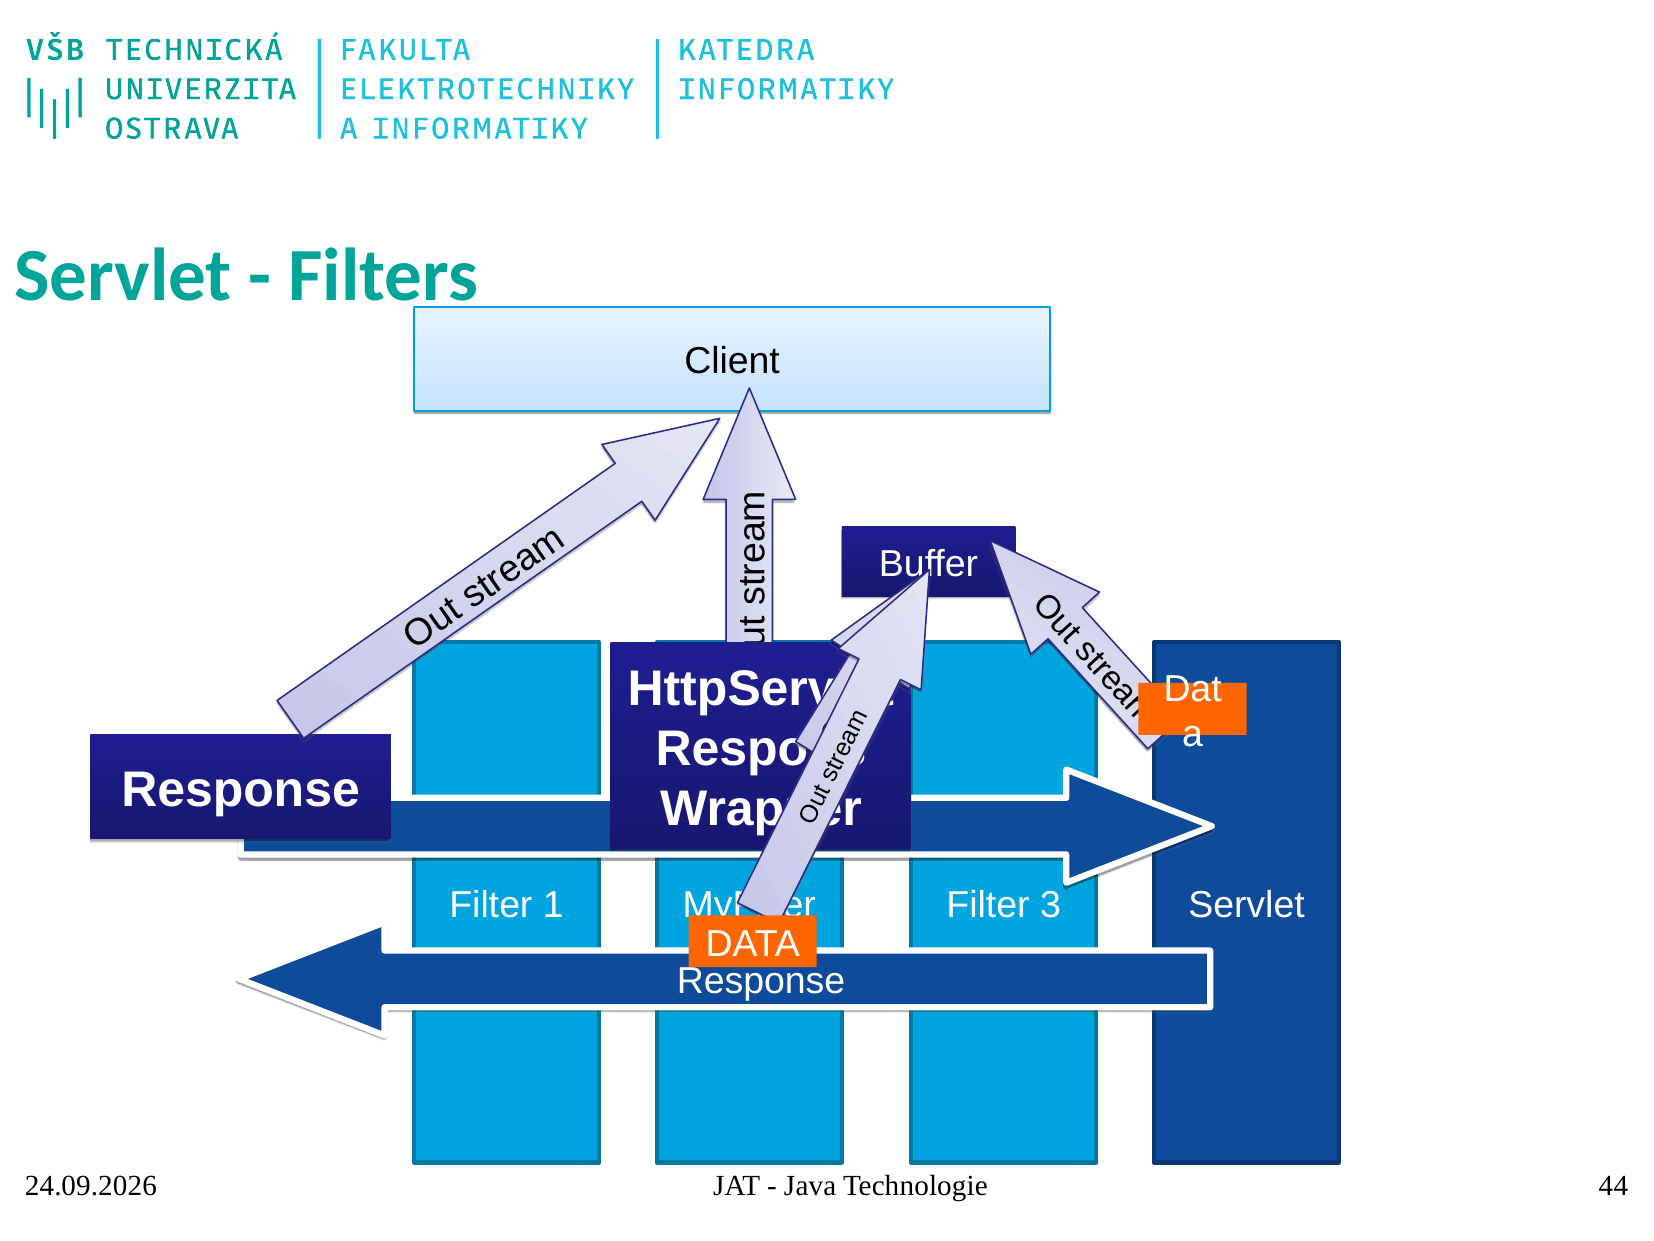

# Servlet - Filters
Client
Out stream
Out stream
Buffer
Out stream
Out stream
Filter 1
HttpServlet
Respons
Wrapper
MyFilter
Filter 3
Servlet
Data
Out stream
Response
Request
DATA
Response
JAT - Java Technologie
44